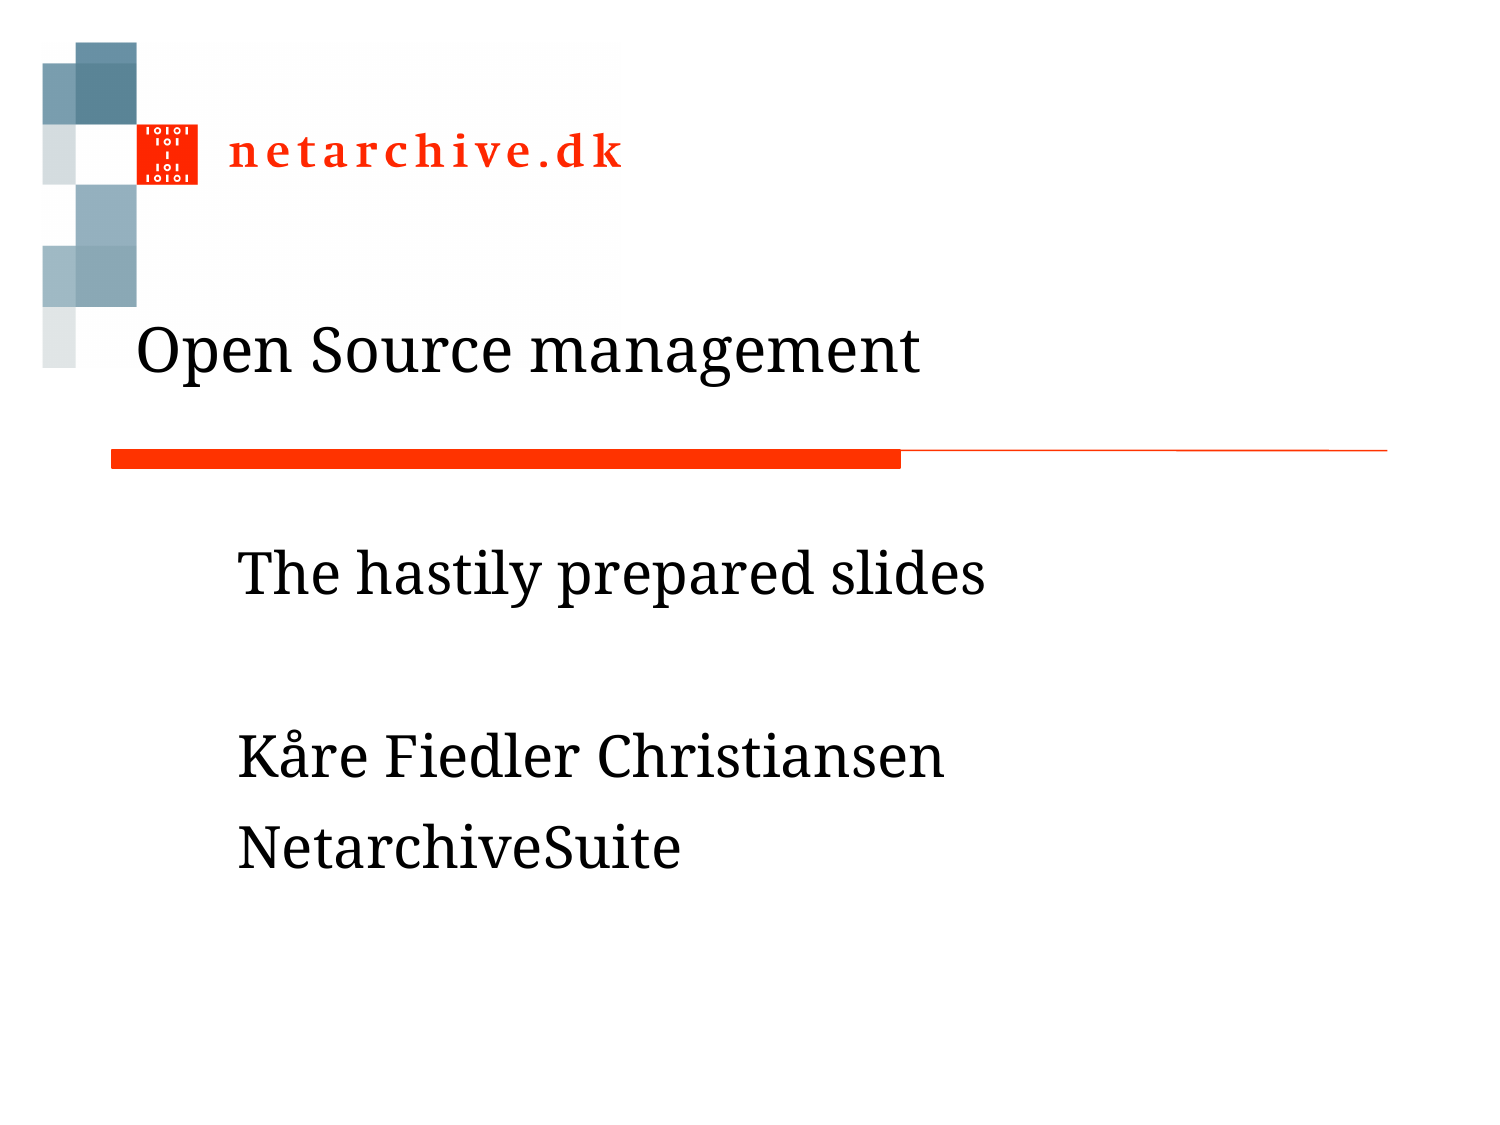

# Open Source management
The hastily prepared slides
Kåre Fiedler Christiansen
NetarchiveSuite